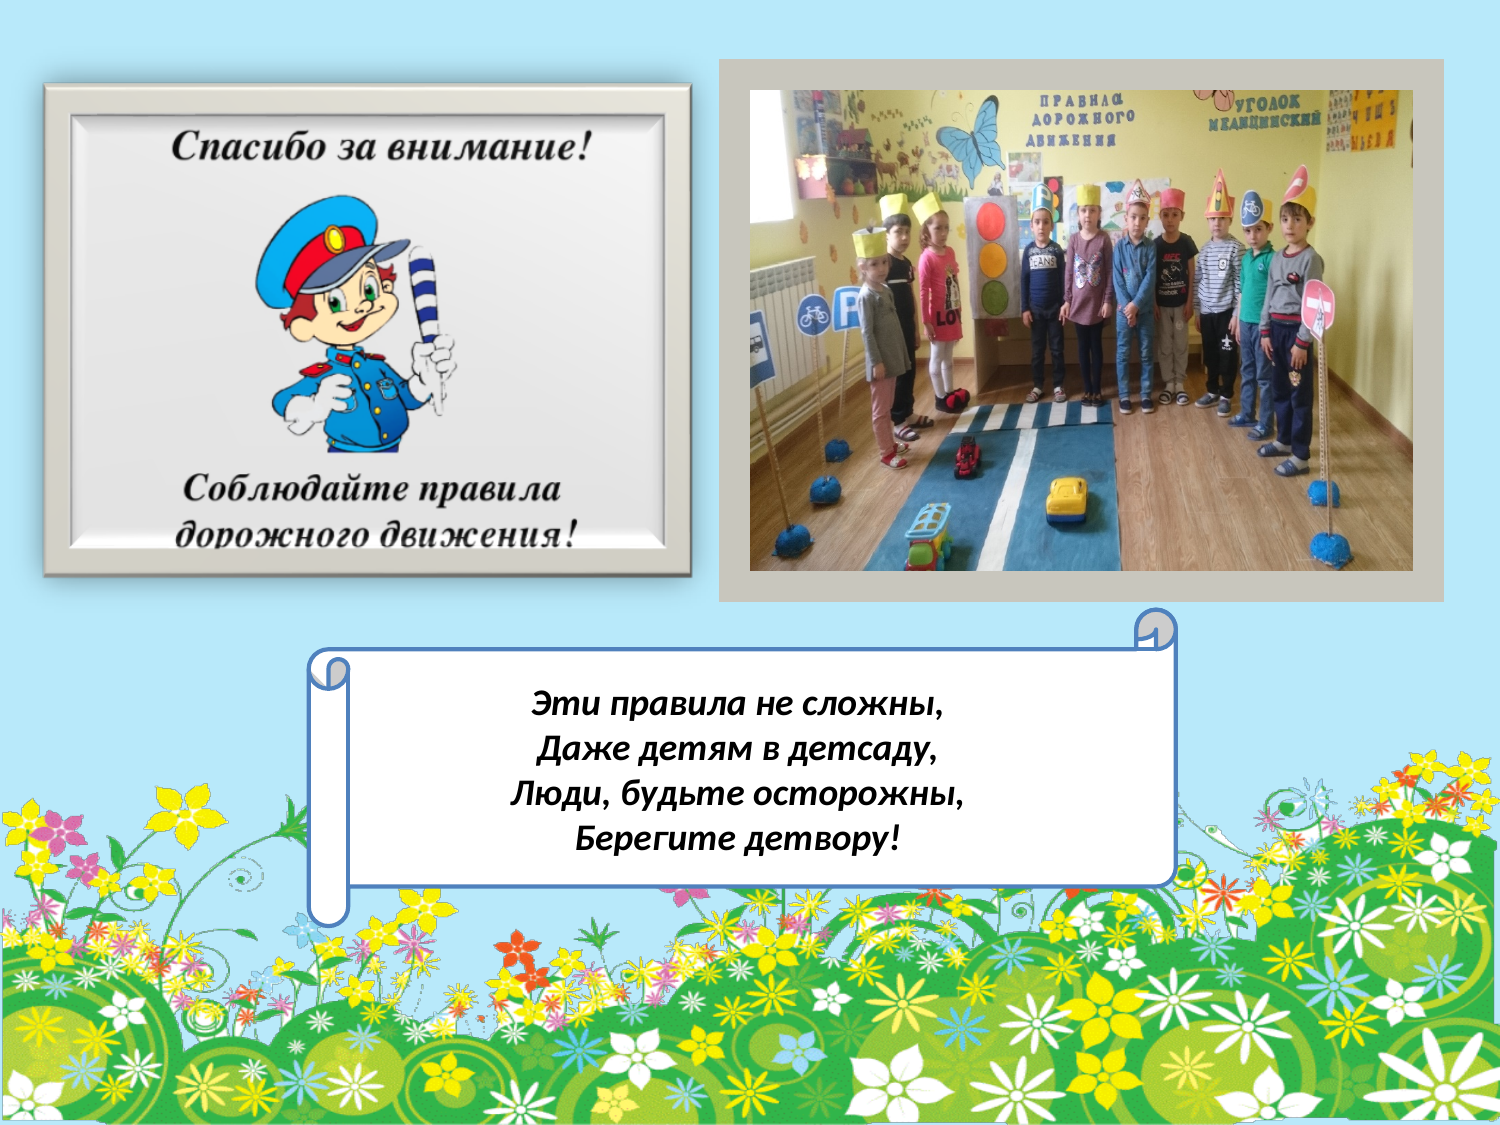

Эти правила не сложны, 
Даже детям в детсаду, 
Люди, будьте осторожны, 
Берегите детвору!